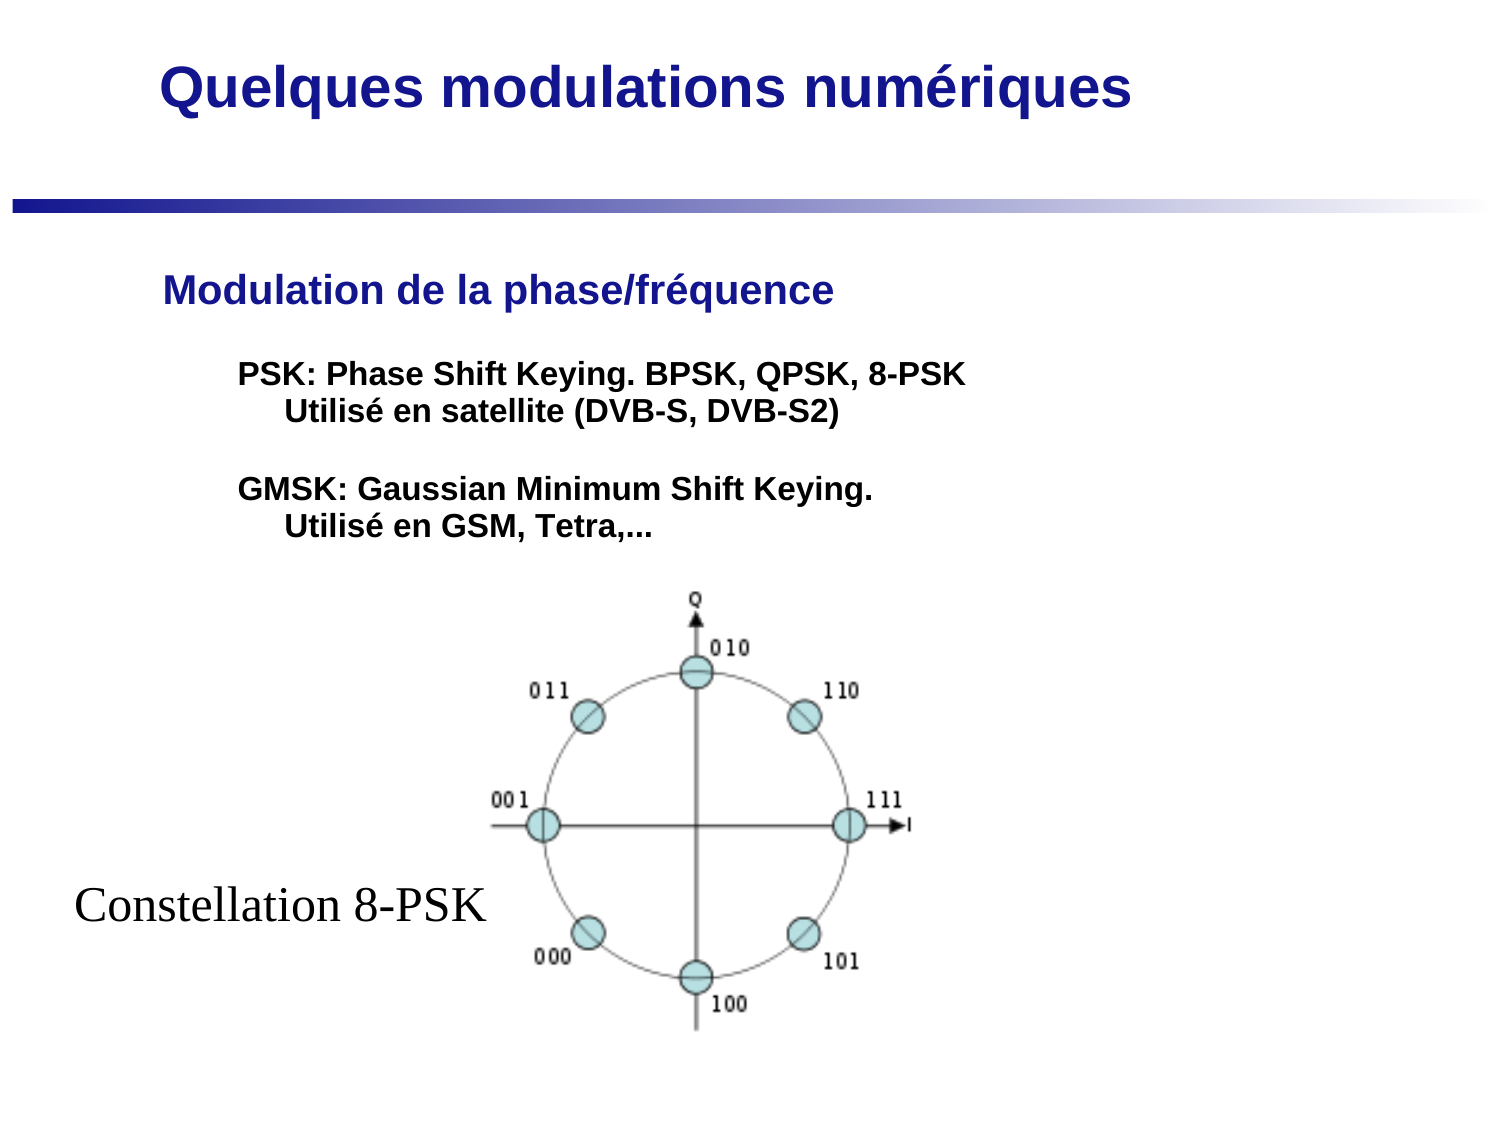

# Quelques modulations numériques
Modulation de la phase/fréquence
PSK: Phase Shift Keying. BPSK, QPSK, 8-PSK
Utilisé en satellite (DVB-S, DVB-S2)
GMSK: Gaussian Minimum Shift Keying.
Utilisé en GSM, Tetra,...
Constellation 8-PSK